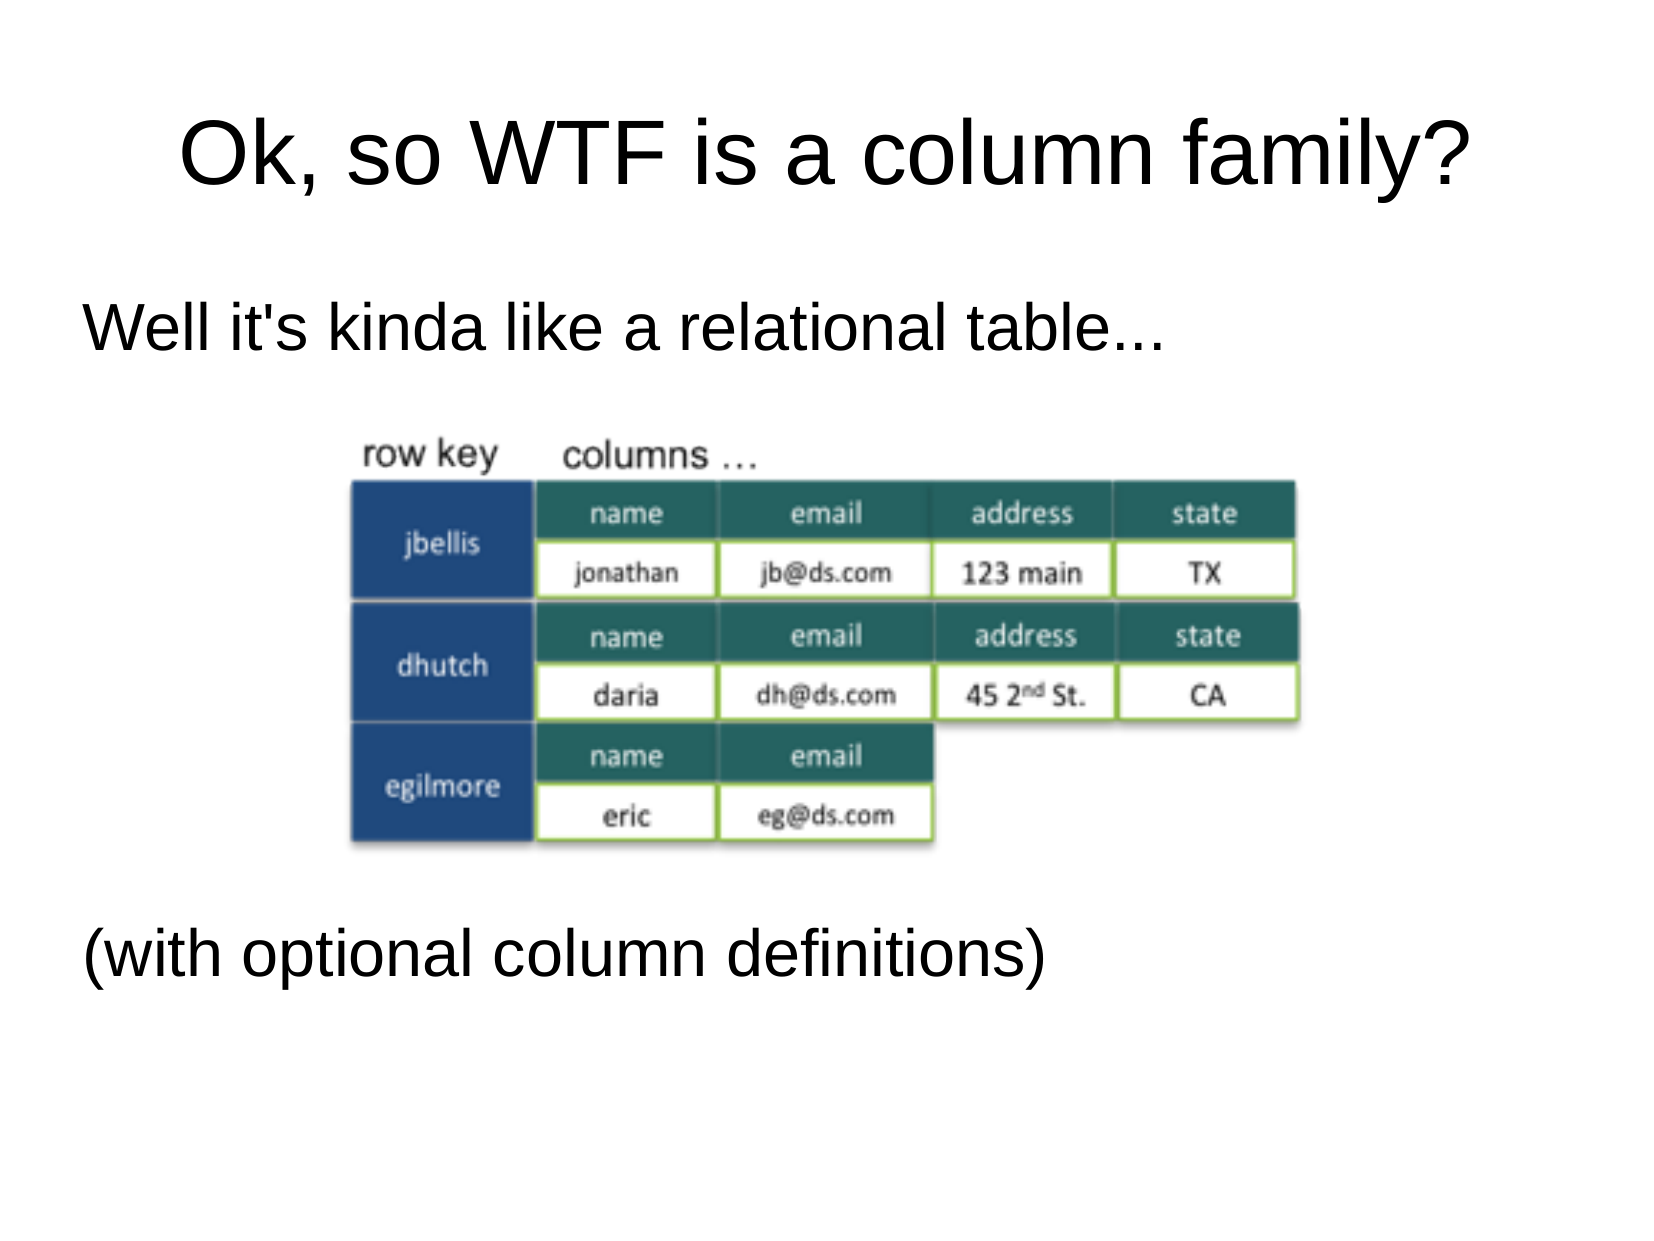

# Ok, so WTF is a column family?
Well it's kinda like a relational table...
(with optional column definitions)